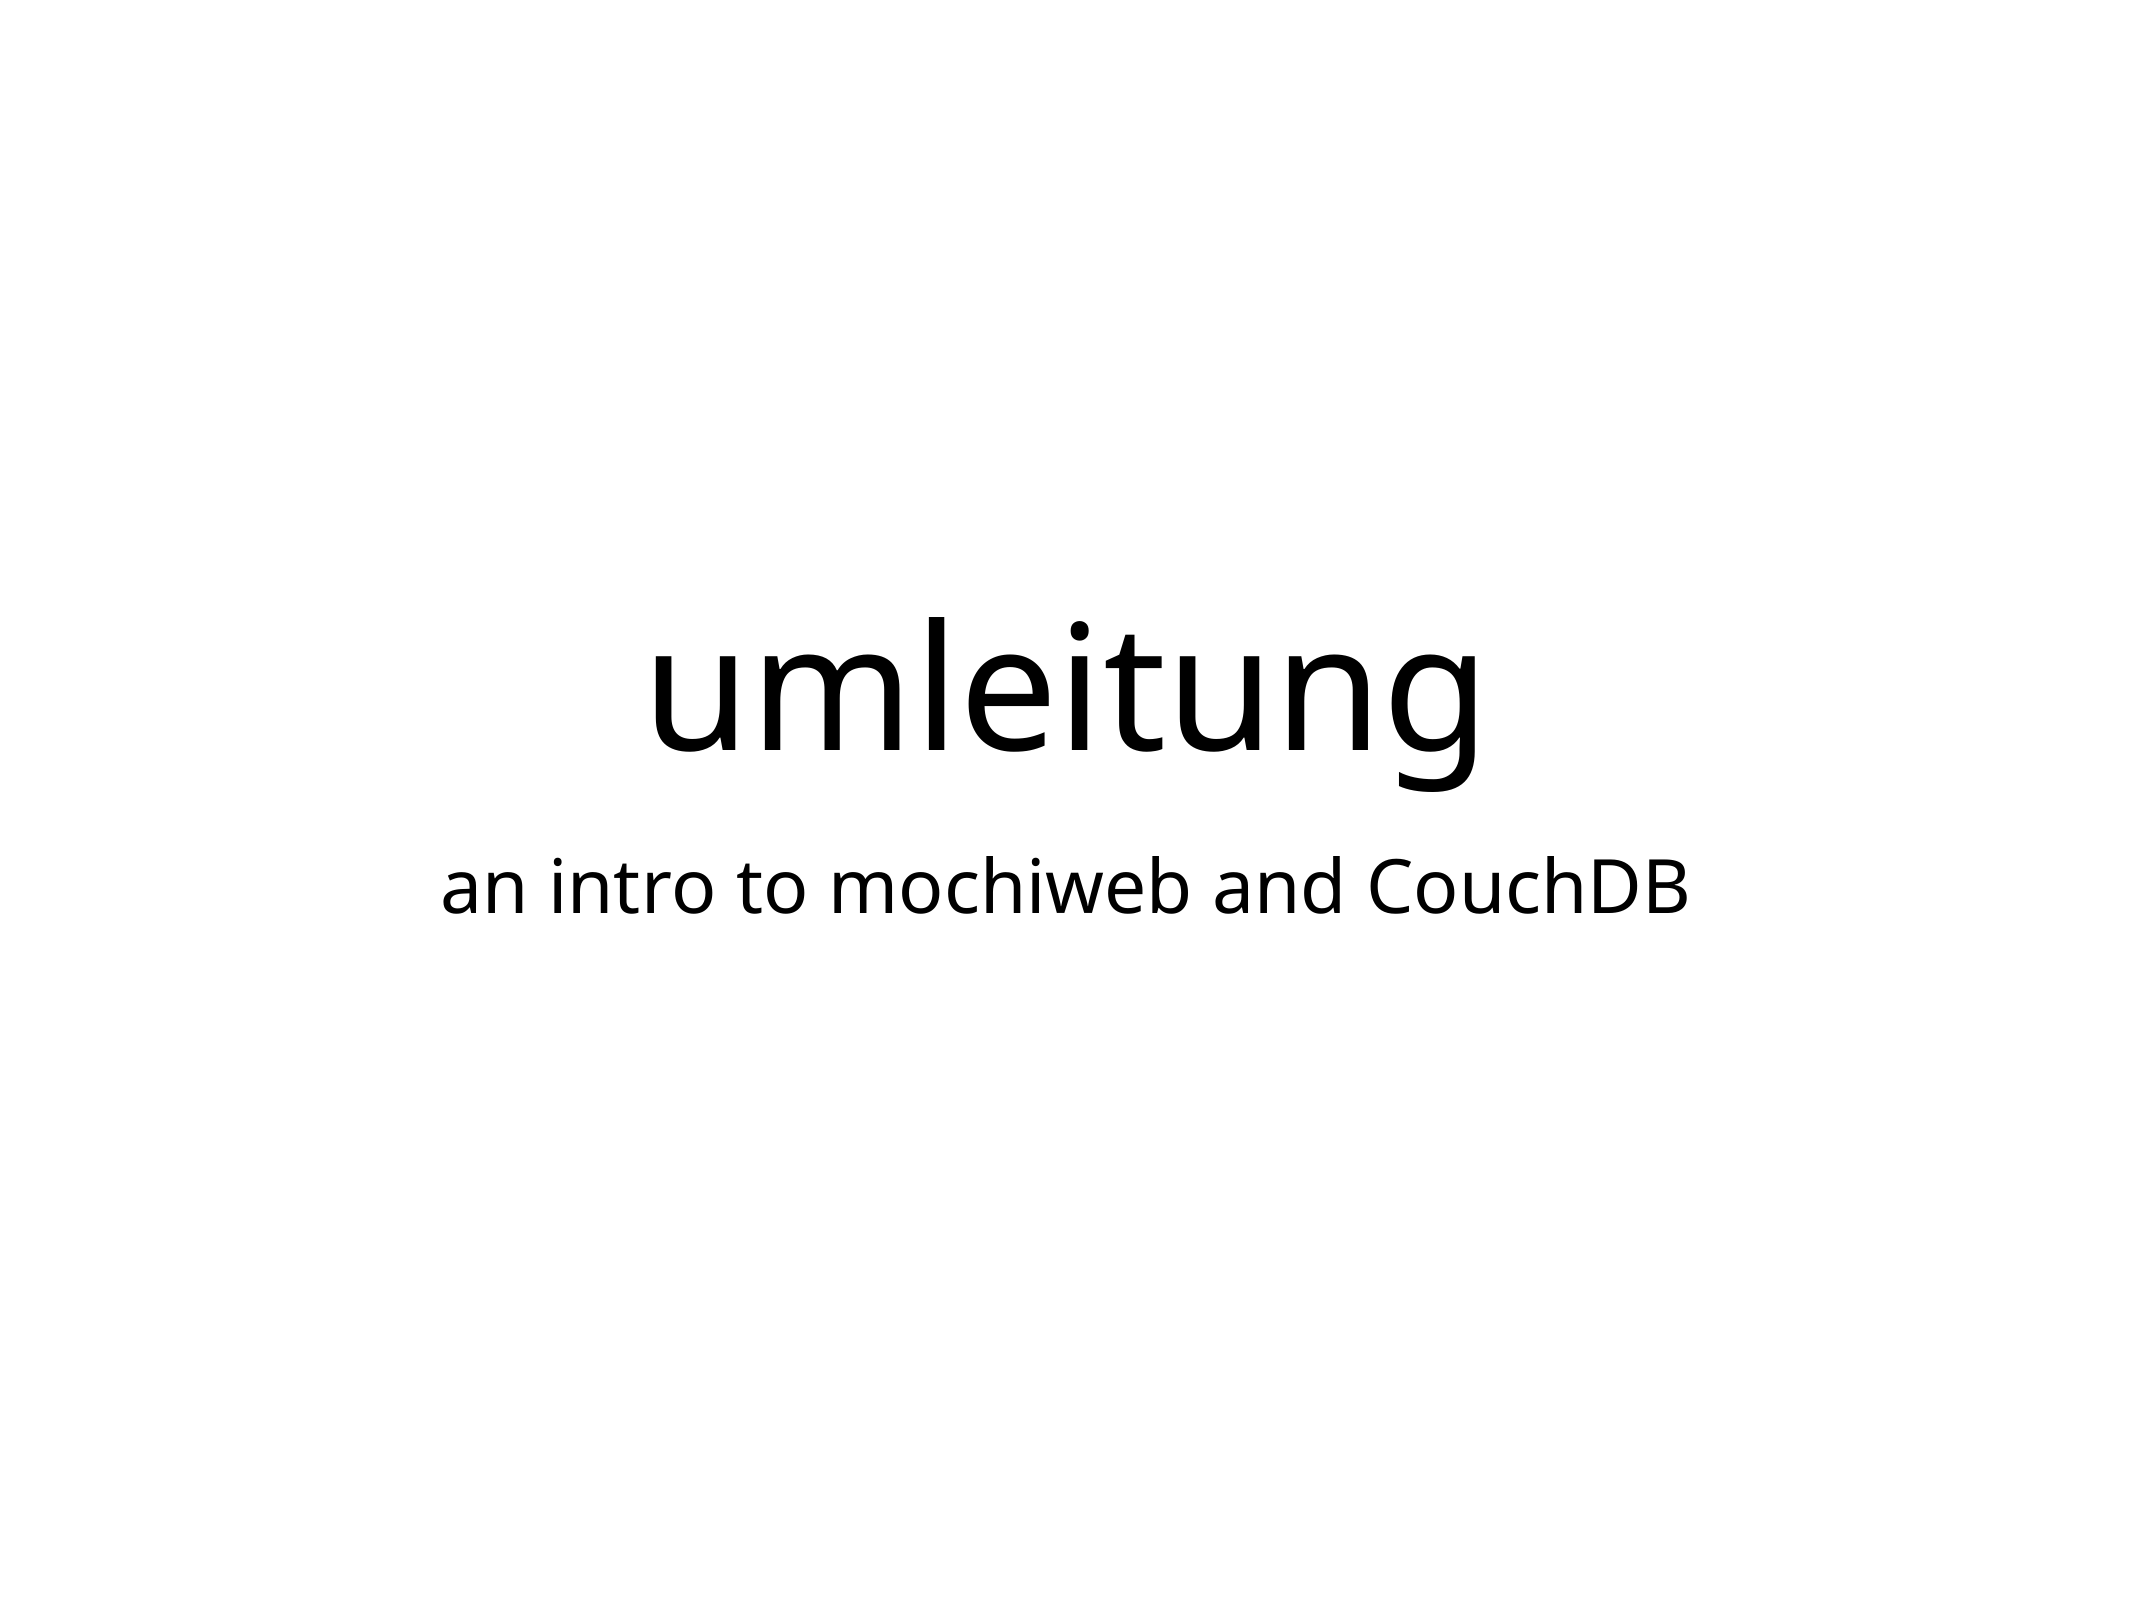

# umleitung
an intro to mochiweb and CouchDB